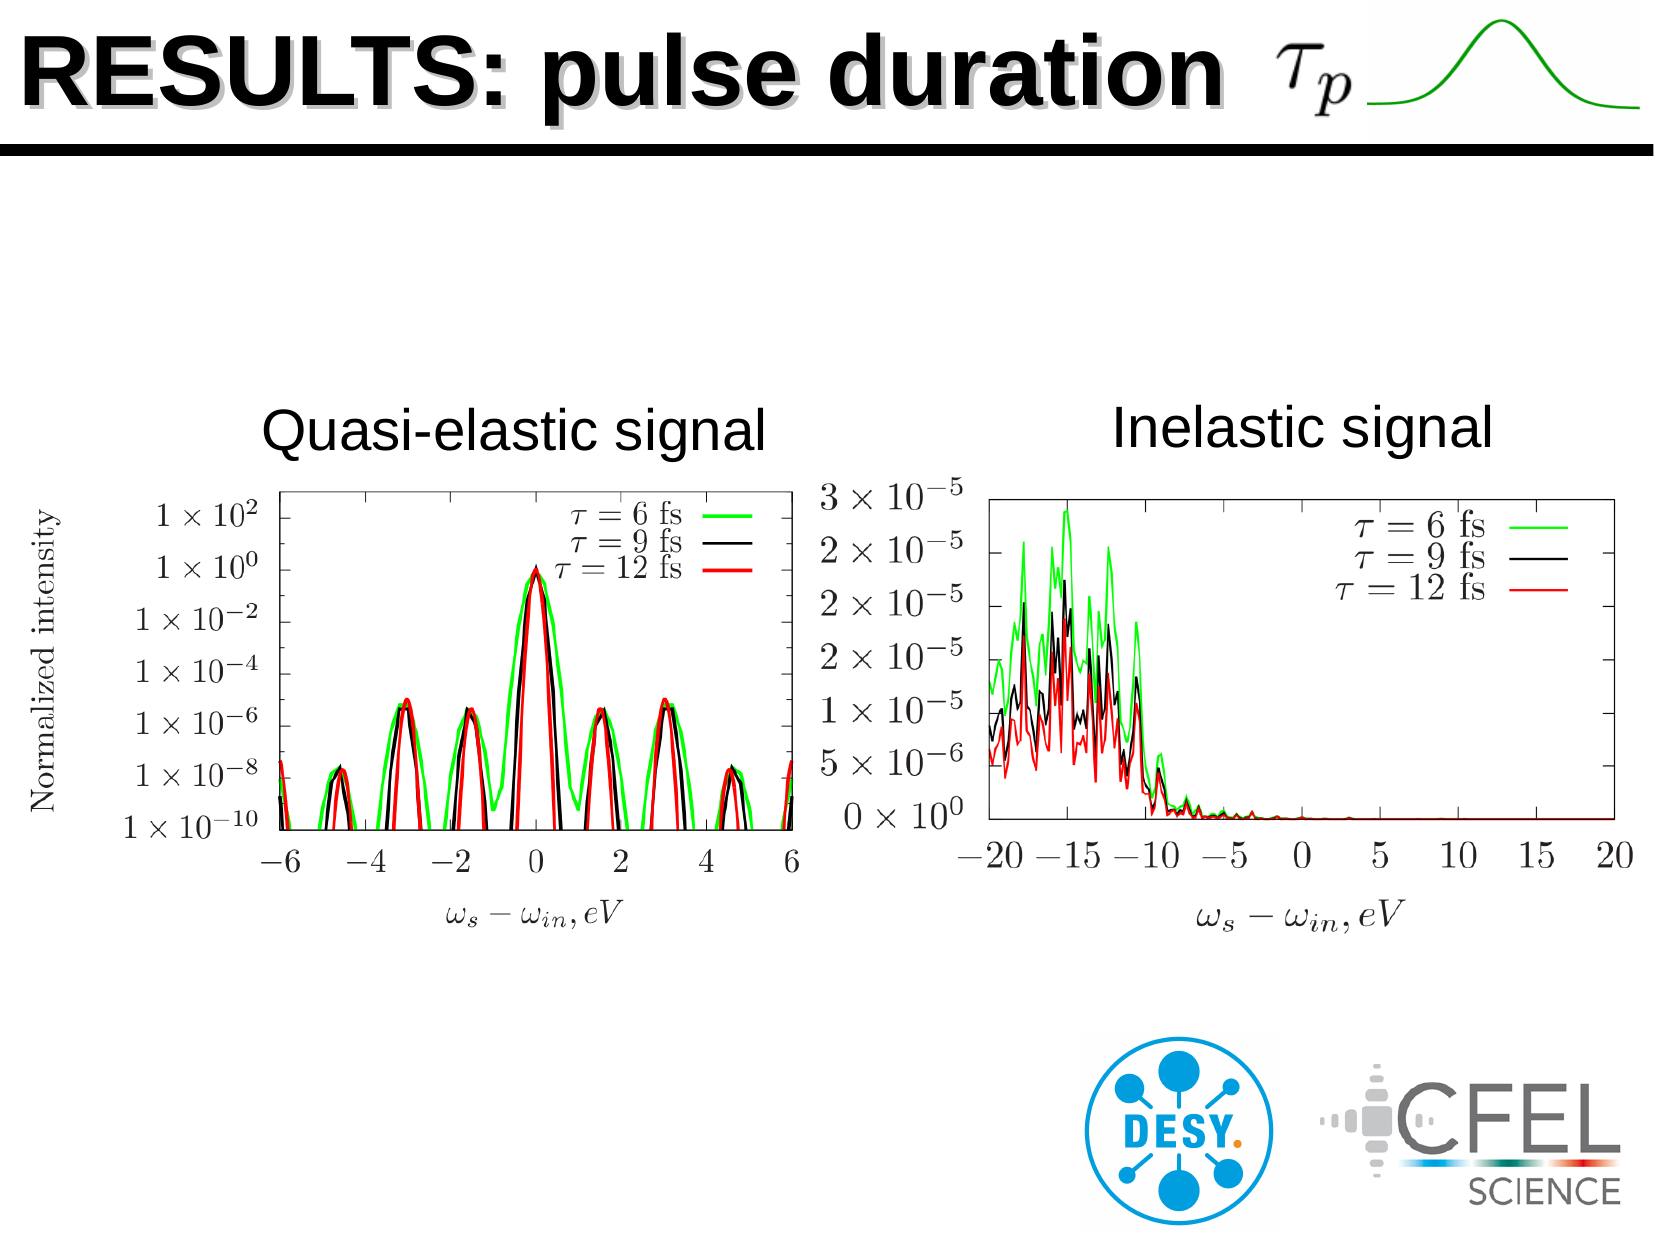

# RESULTS: pulse duration
Inelastic signal
Quasi-elastic signal